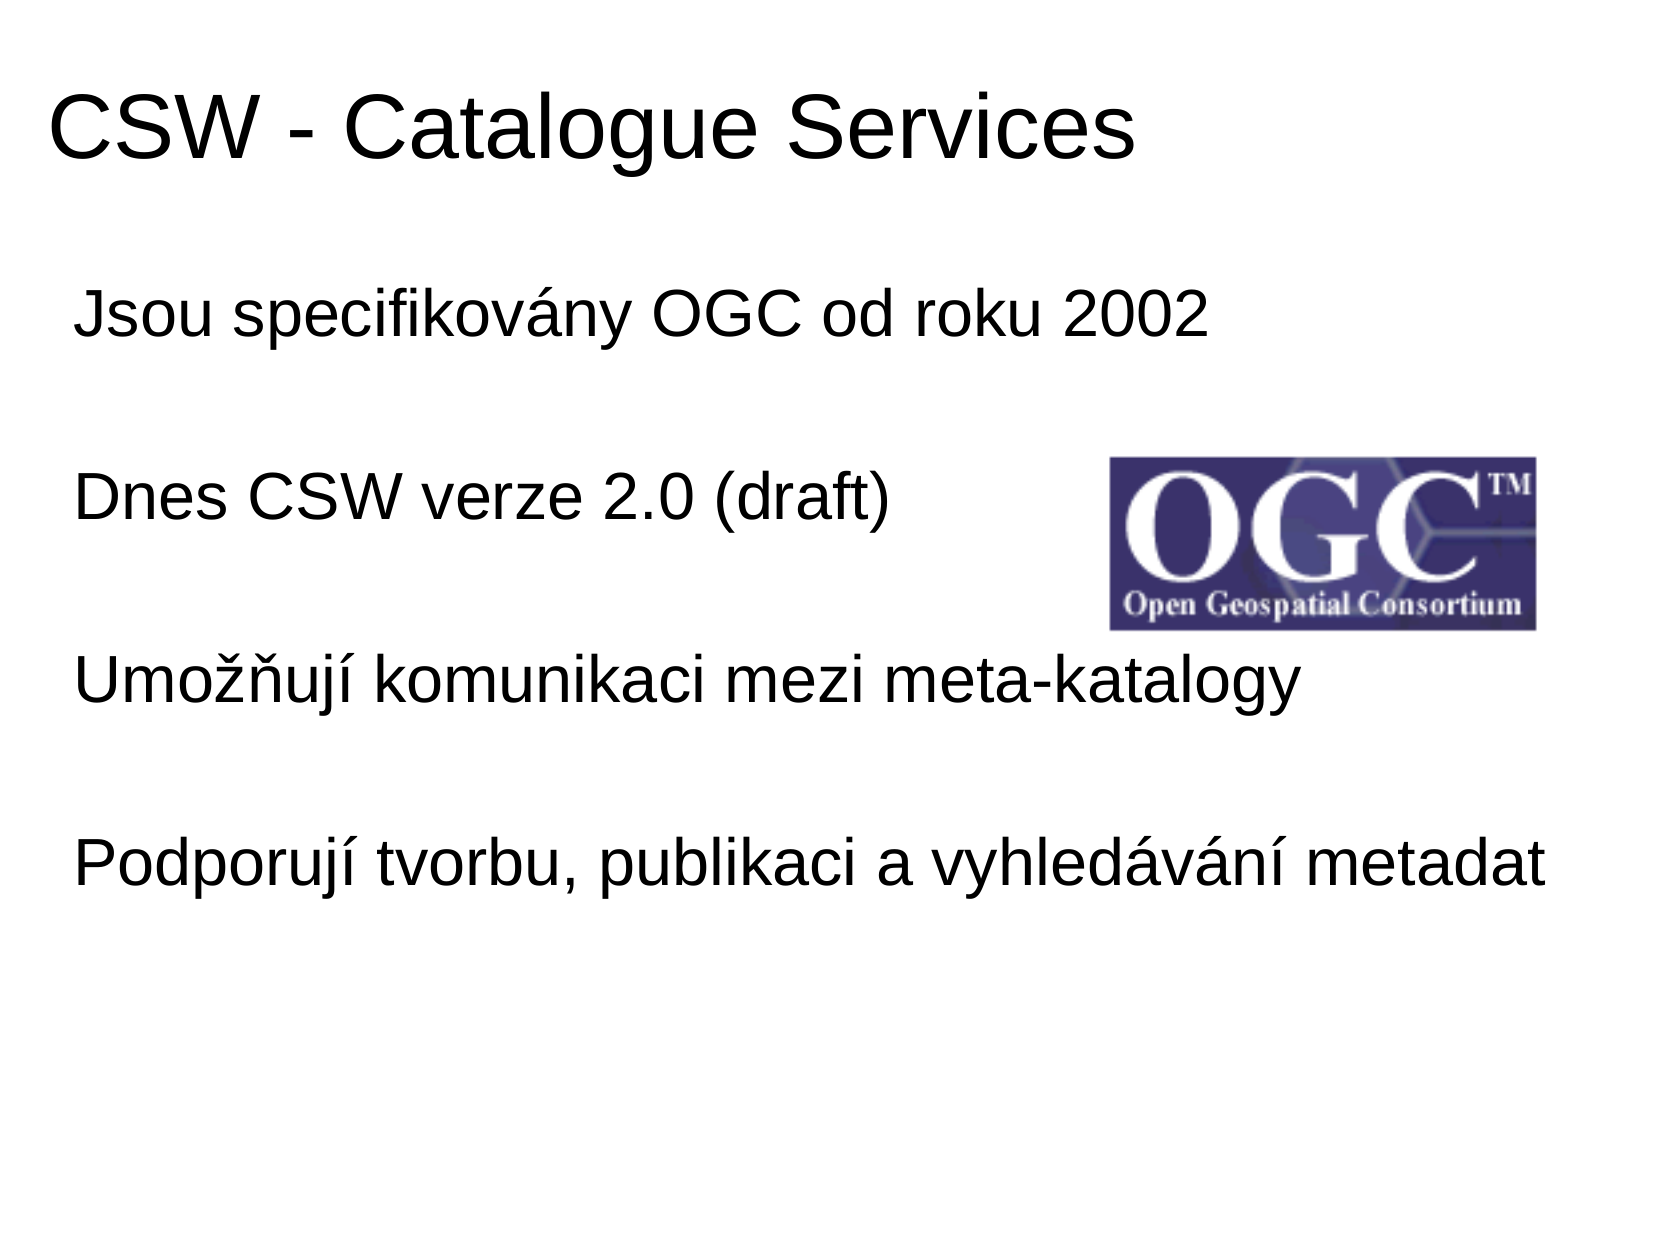

# CSW - Catalogue Services
Jsou specifikovány OGC od roku 2002
Dnes CSW verze 2.0 (draft)
Umožňují komunikaci mezi meta-katalogy
Podporují tvorbu, publikaci a vyhledávání metadat